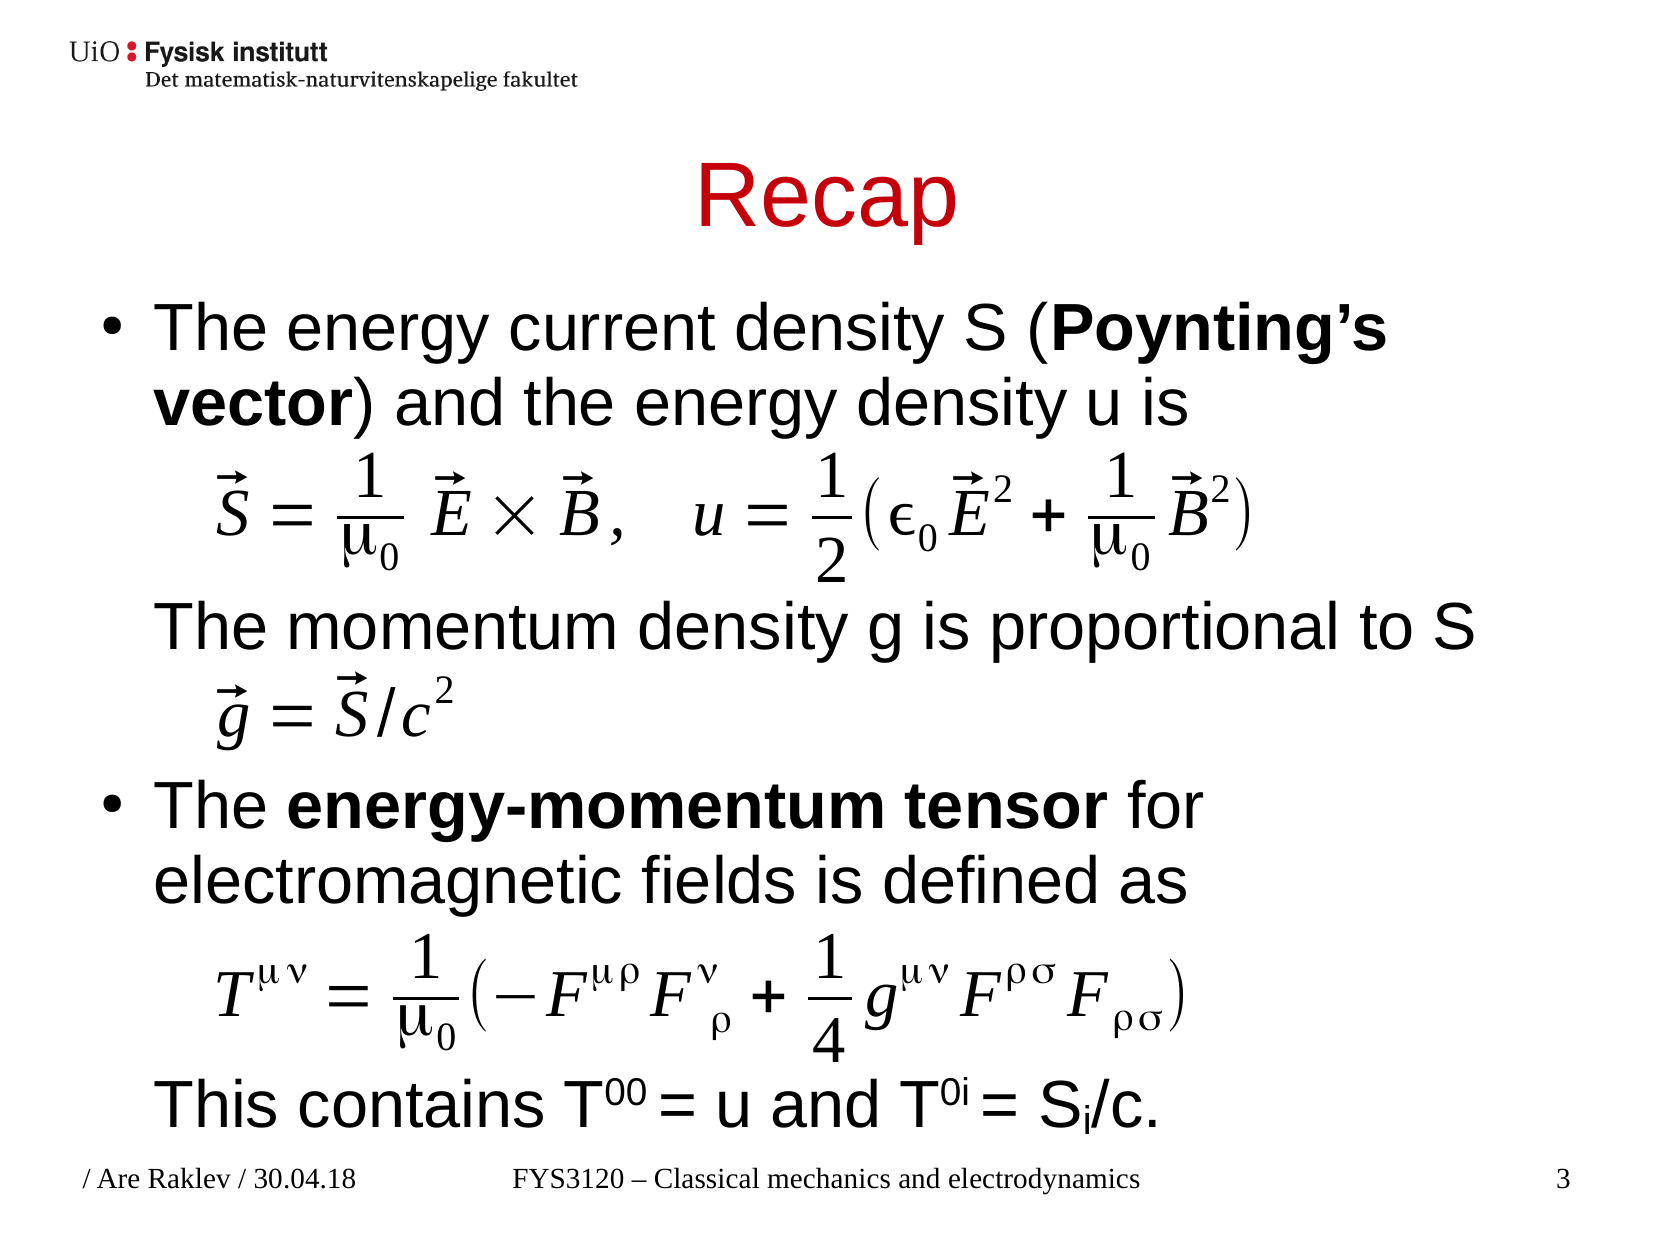

# Recap
The energy current density S (Poynting’s vector) and the energy density u is
The momentum density g is proportional to S
The energy-momentum tensor for electromagnetic fields is defined as
This contains T00 = u and T0i = Si/c.
/ Are Raklev / 30.04.18
FYS3120 – Classical mechanics and electrodynamics
3